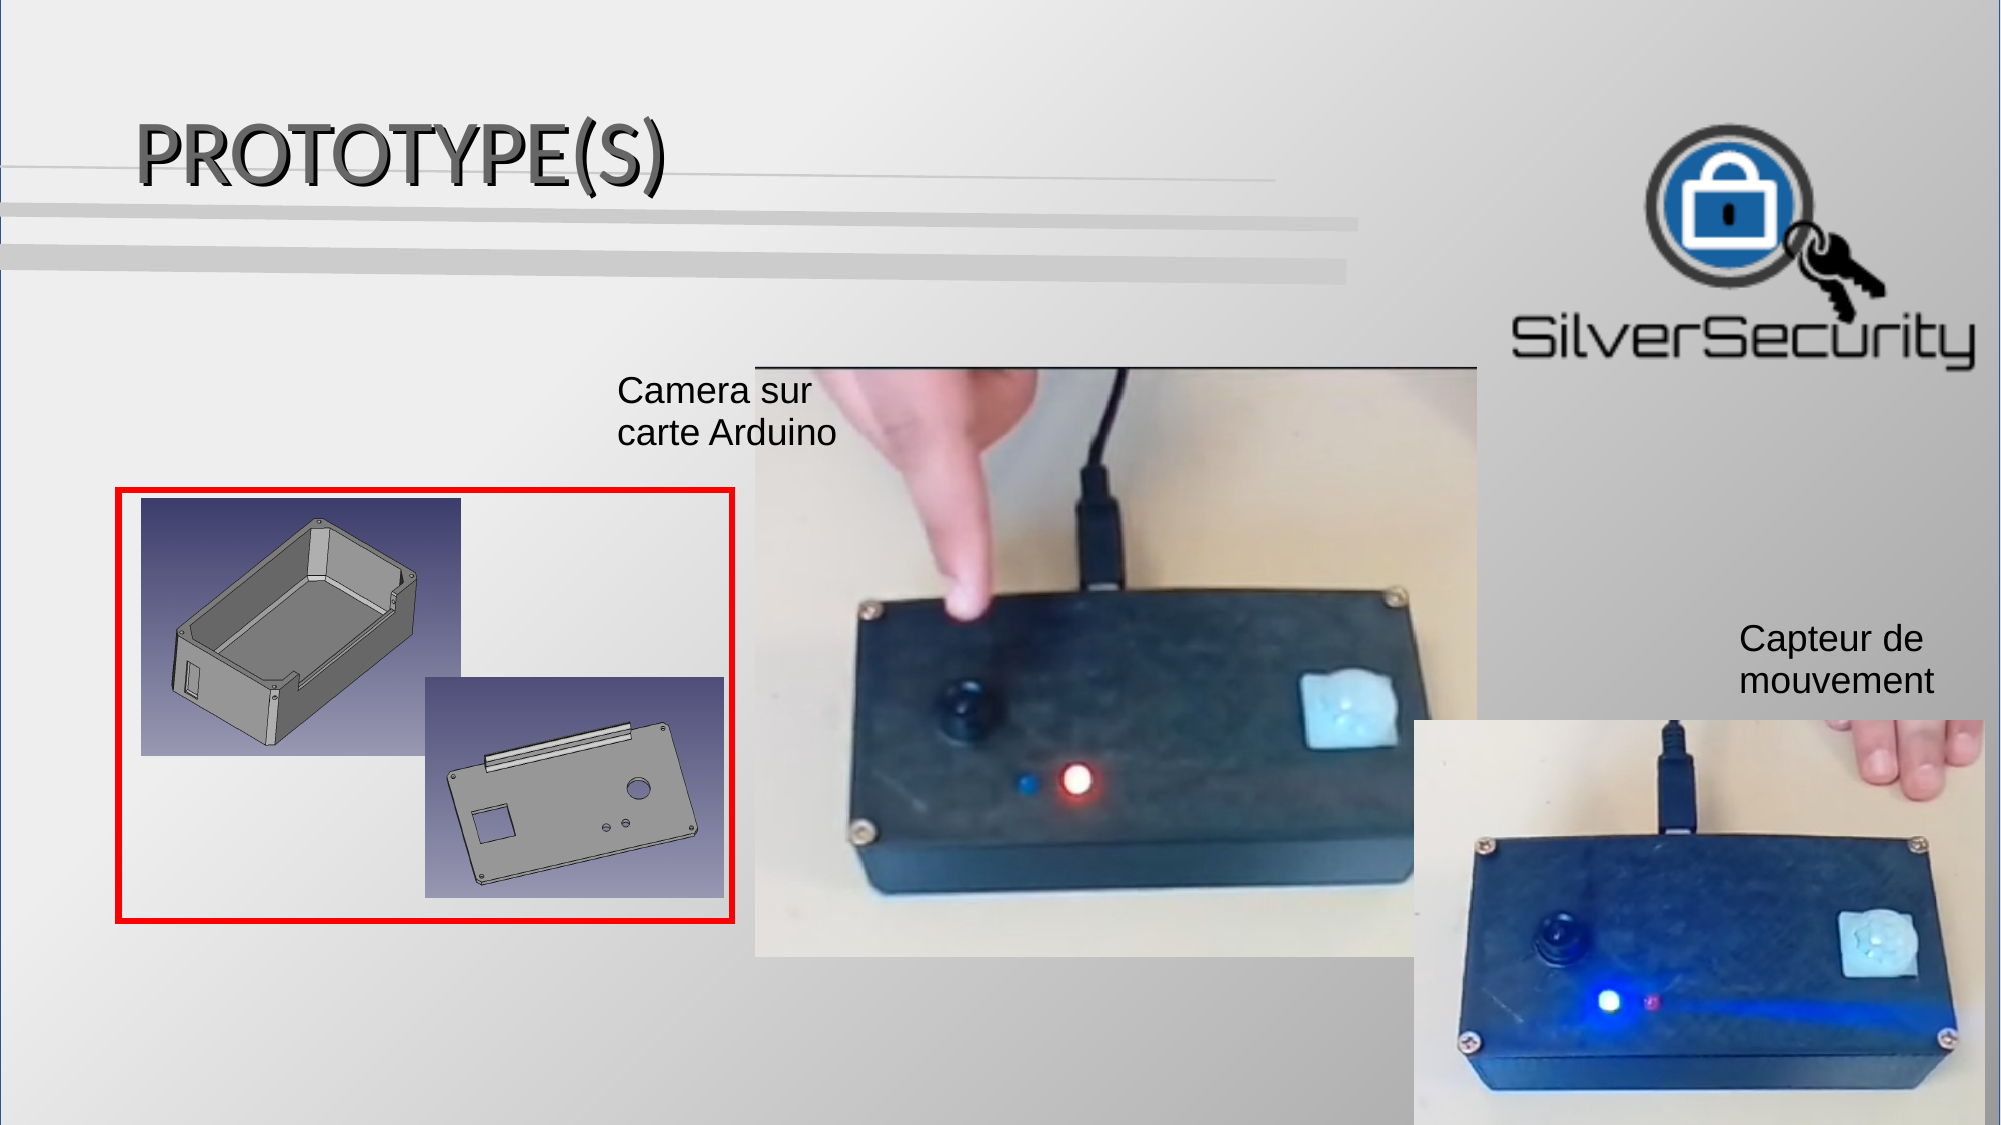

PROTOTYPE(S)
Camera sur carte Arduino
Capteur de mouvement